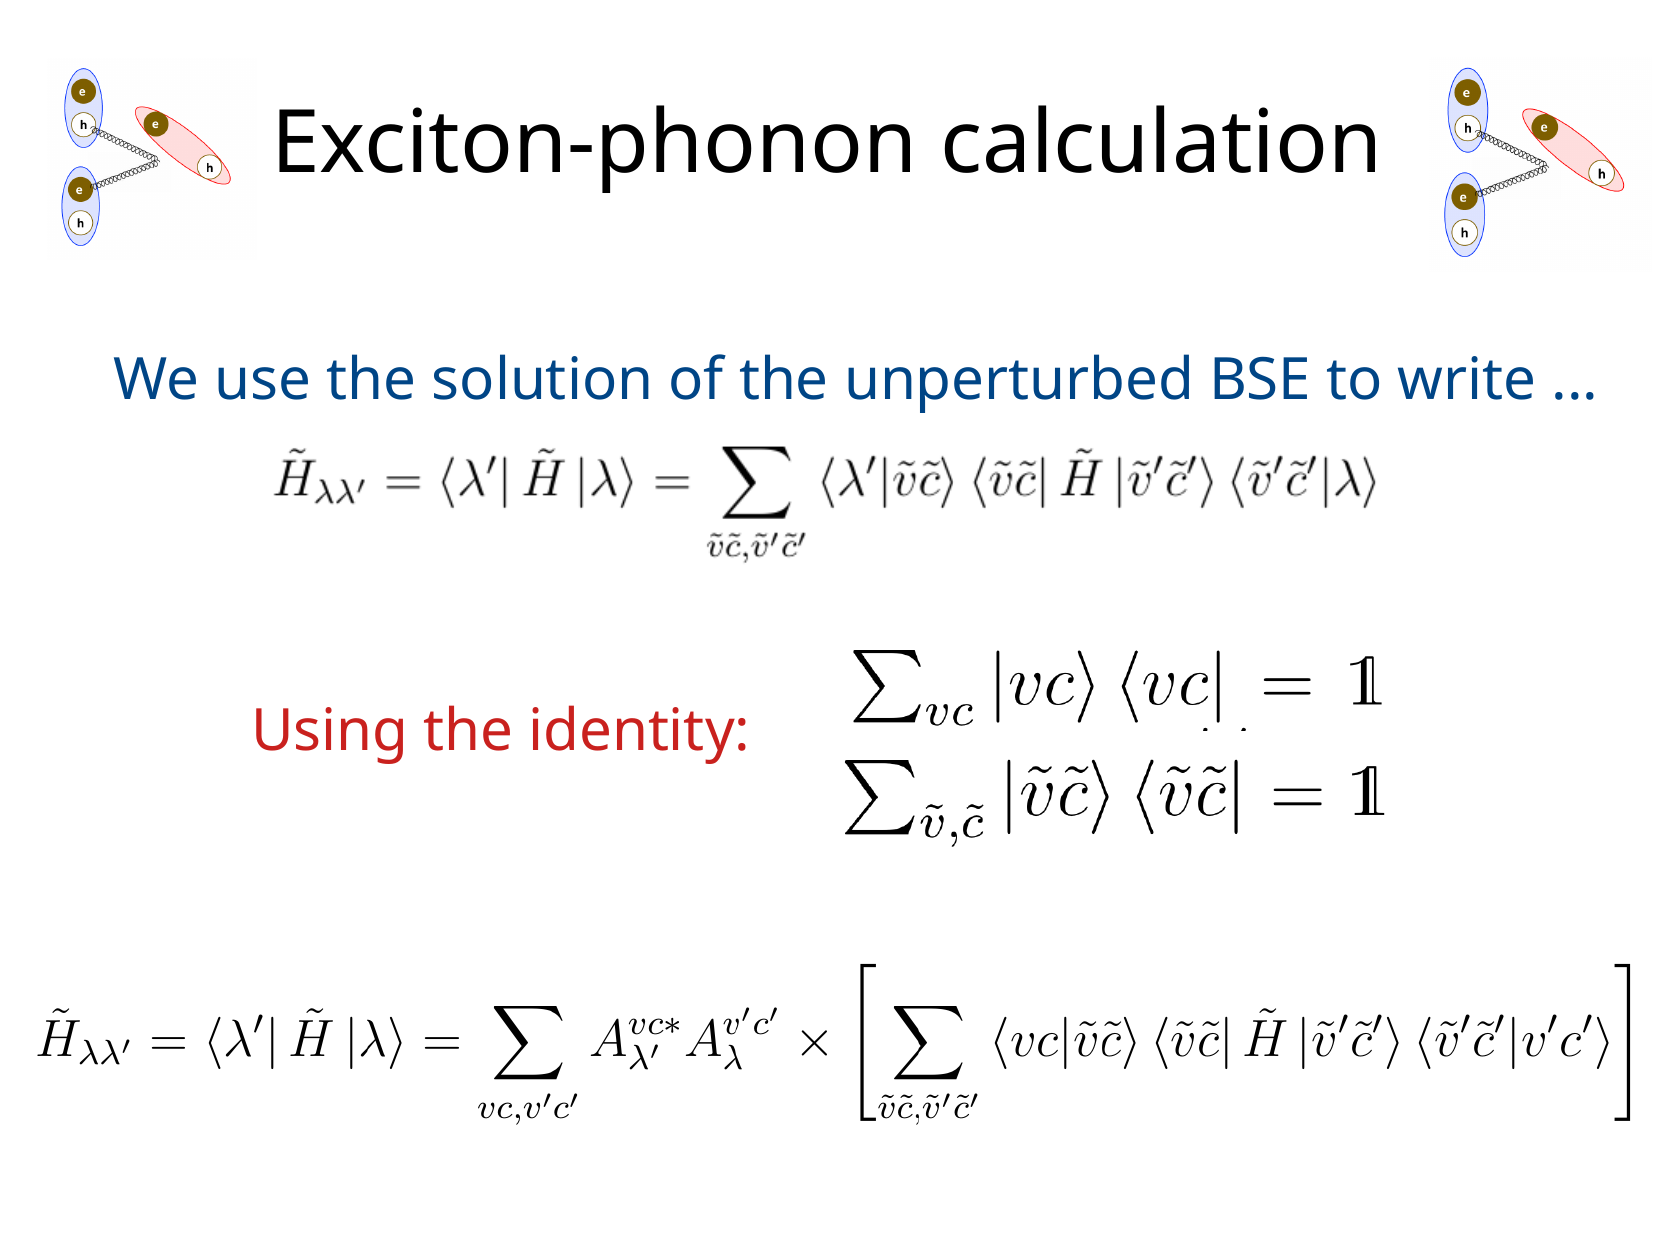

# Exciton-phonon calculation
We use the solution of the unperturbed BSE to write ...
Using the identity: